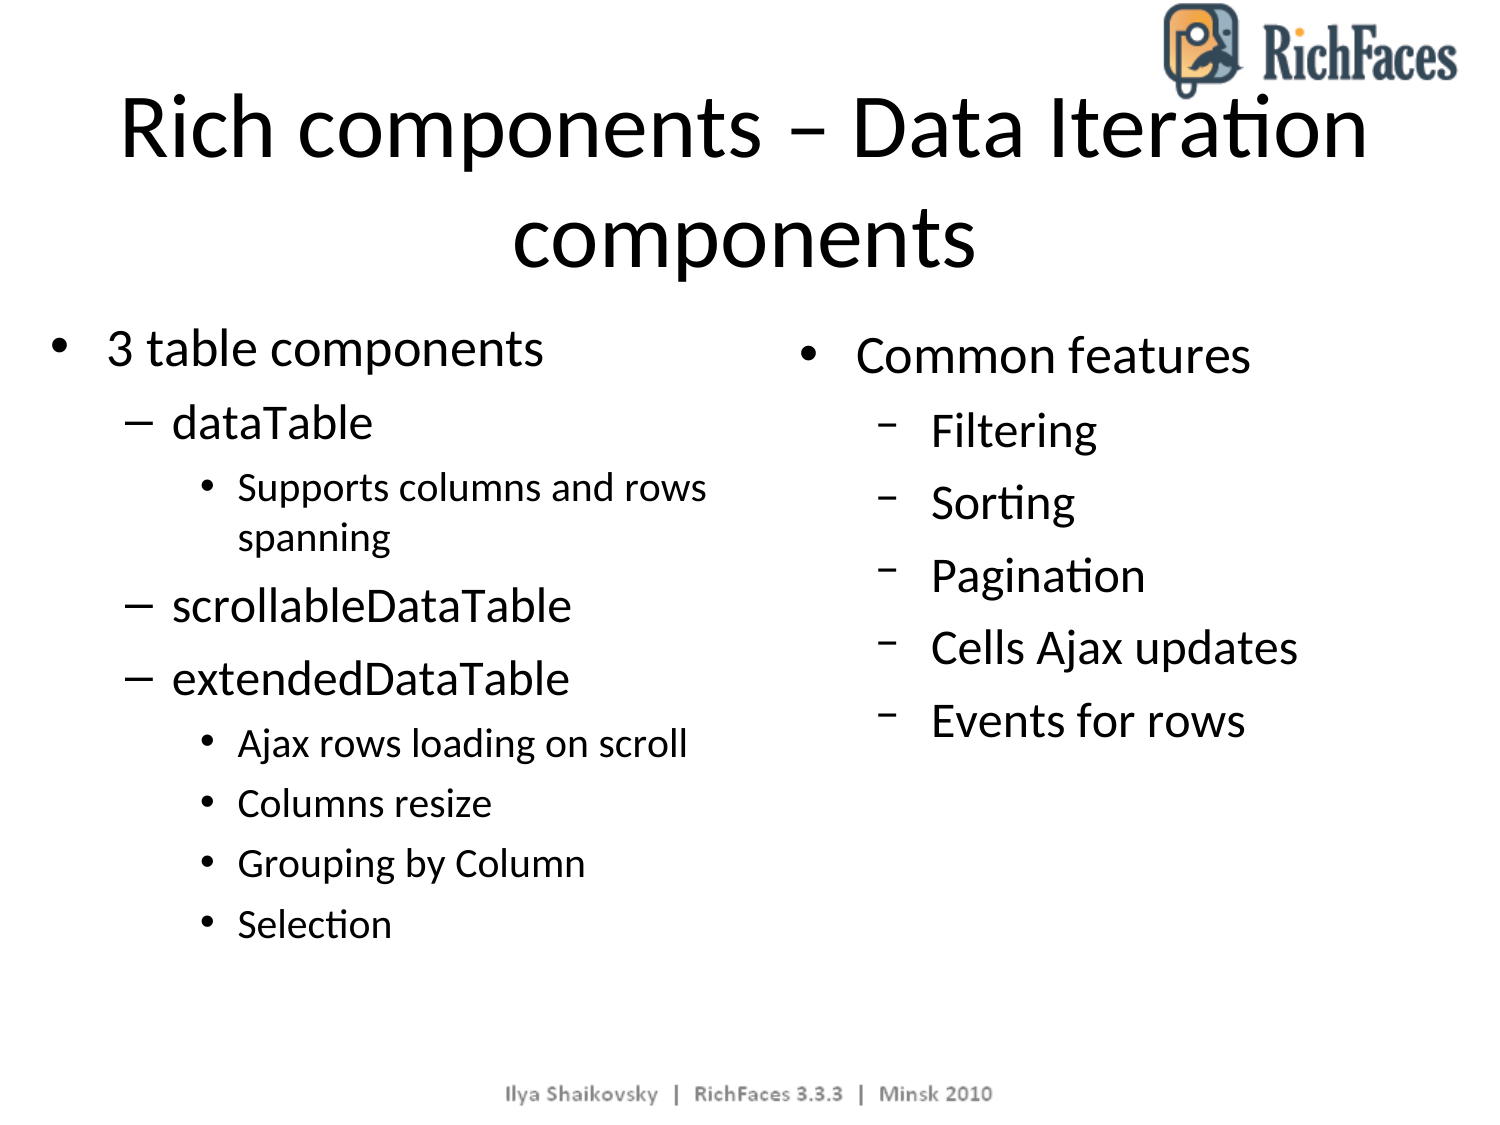

# Rich components – Data Iteration components
3 table components
dataTable
Supports columns and rows spanning
scrollableDataTable
extendedDataTable
Ajax rows loading on scroll
Columns resize
Grouping by Column
Selection
Common features
Filtering
Sorting
Pagination
Cells Ajax updates
Events for rows